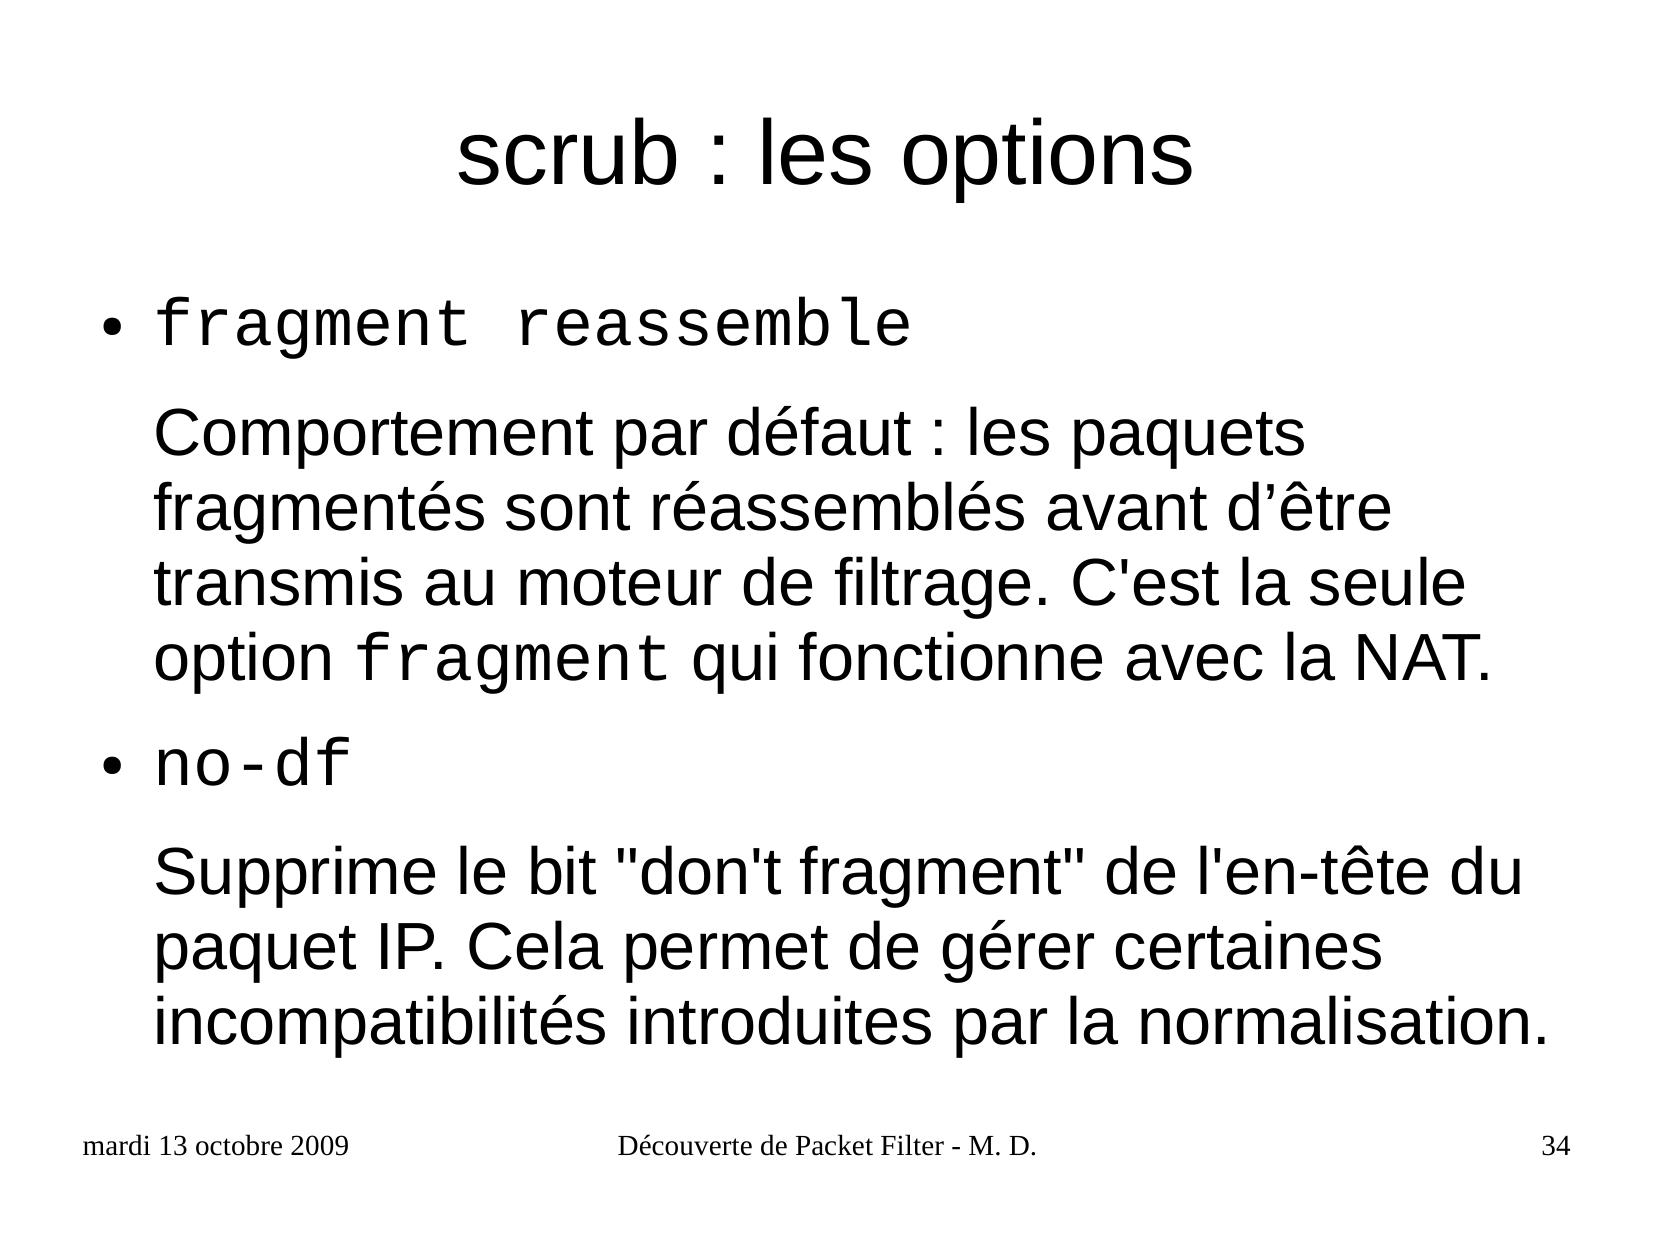

# scrub : les options
fragment reassemble
Comportement par défaut : les paquets fragmentés sont réassemblés avant d’être transmis au moteur de filtrage. C'est la seule option fragment qui fonctionne avec la NAT.
no-df
Supprime le bit "don't fragment" de l'en-tête du paquet IP. Cela permet de gérer certaines incompatibilités introduites par la normalisation.
mardi 13 octobre 2009
Découverte de Packet Filter - M. D.
34